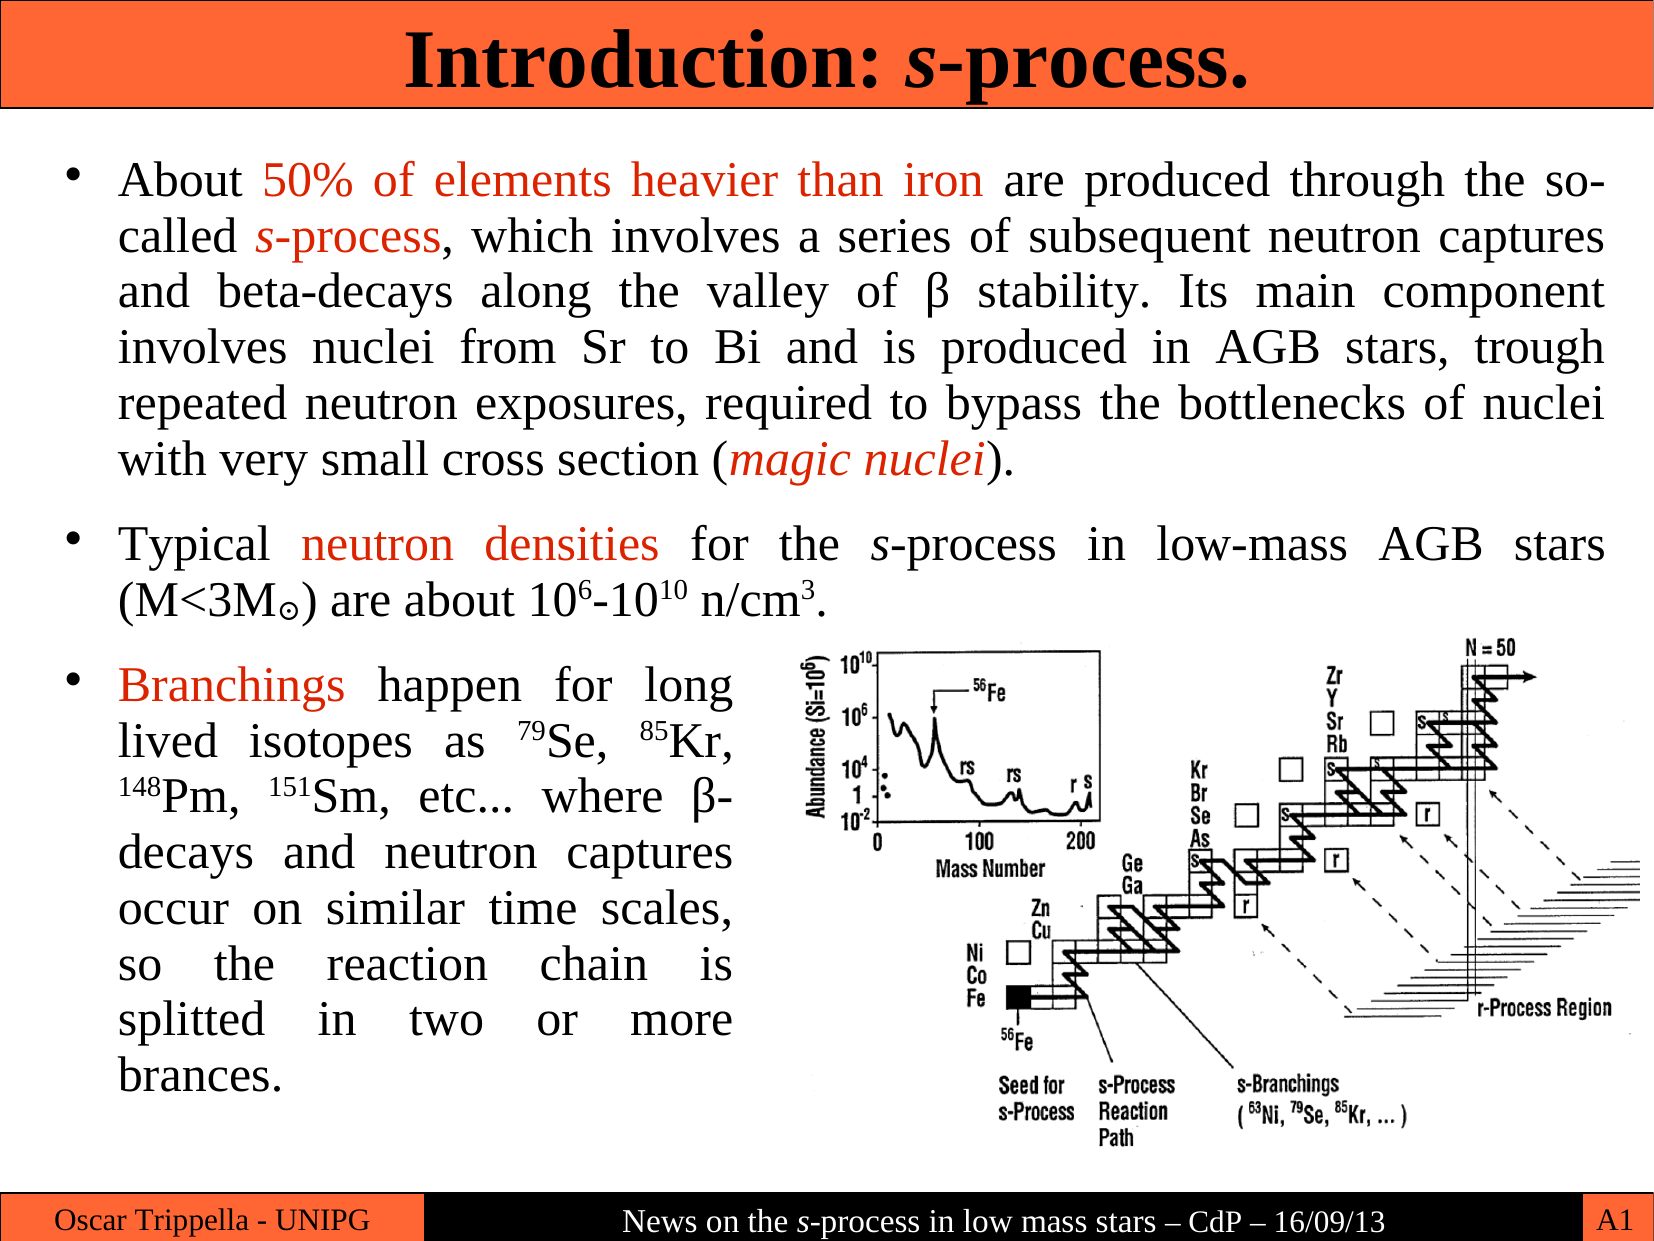

Introduction: s-process.
# About 50% of elements heavier than iron are produced through the so-called s-process, which involves a series of subsequent neutron captures and beta-decays along the valley of β stability. Its main component involves nuclei from Sr to Bi and is produced in AGB stars, trough repeated neutron exposures, required to bypass the bottlenecks of nuclei with very small cross section (magic nuclei).
Typical neutron densities for the s-process in low-mass AGB stars (M<3M⊙) are about 106-1010 n/cm3.
Branchings happen for long lived isotopes as 79Se, 85Kr, 148Pm, 151Sm, etc... where β-decays and neutron captures occur on similar time scales, so the reaction chain is splitted in two or more brances.
Oscar Trippella
Oscar Trippella - UNIPG
Open problems and future directions in heavy element nucleosynthesis – Debrecen – 10/04/13
News on the s-process in low mass stars – CdP – 16/09/13
A1
2